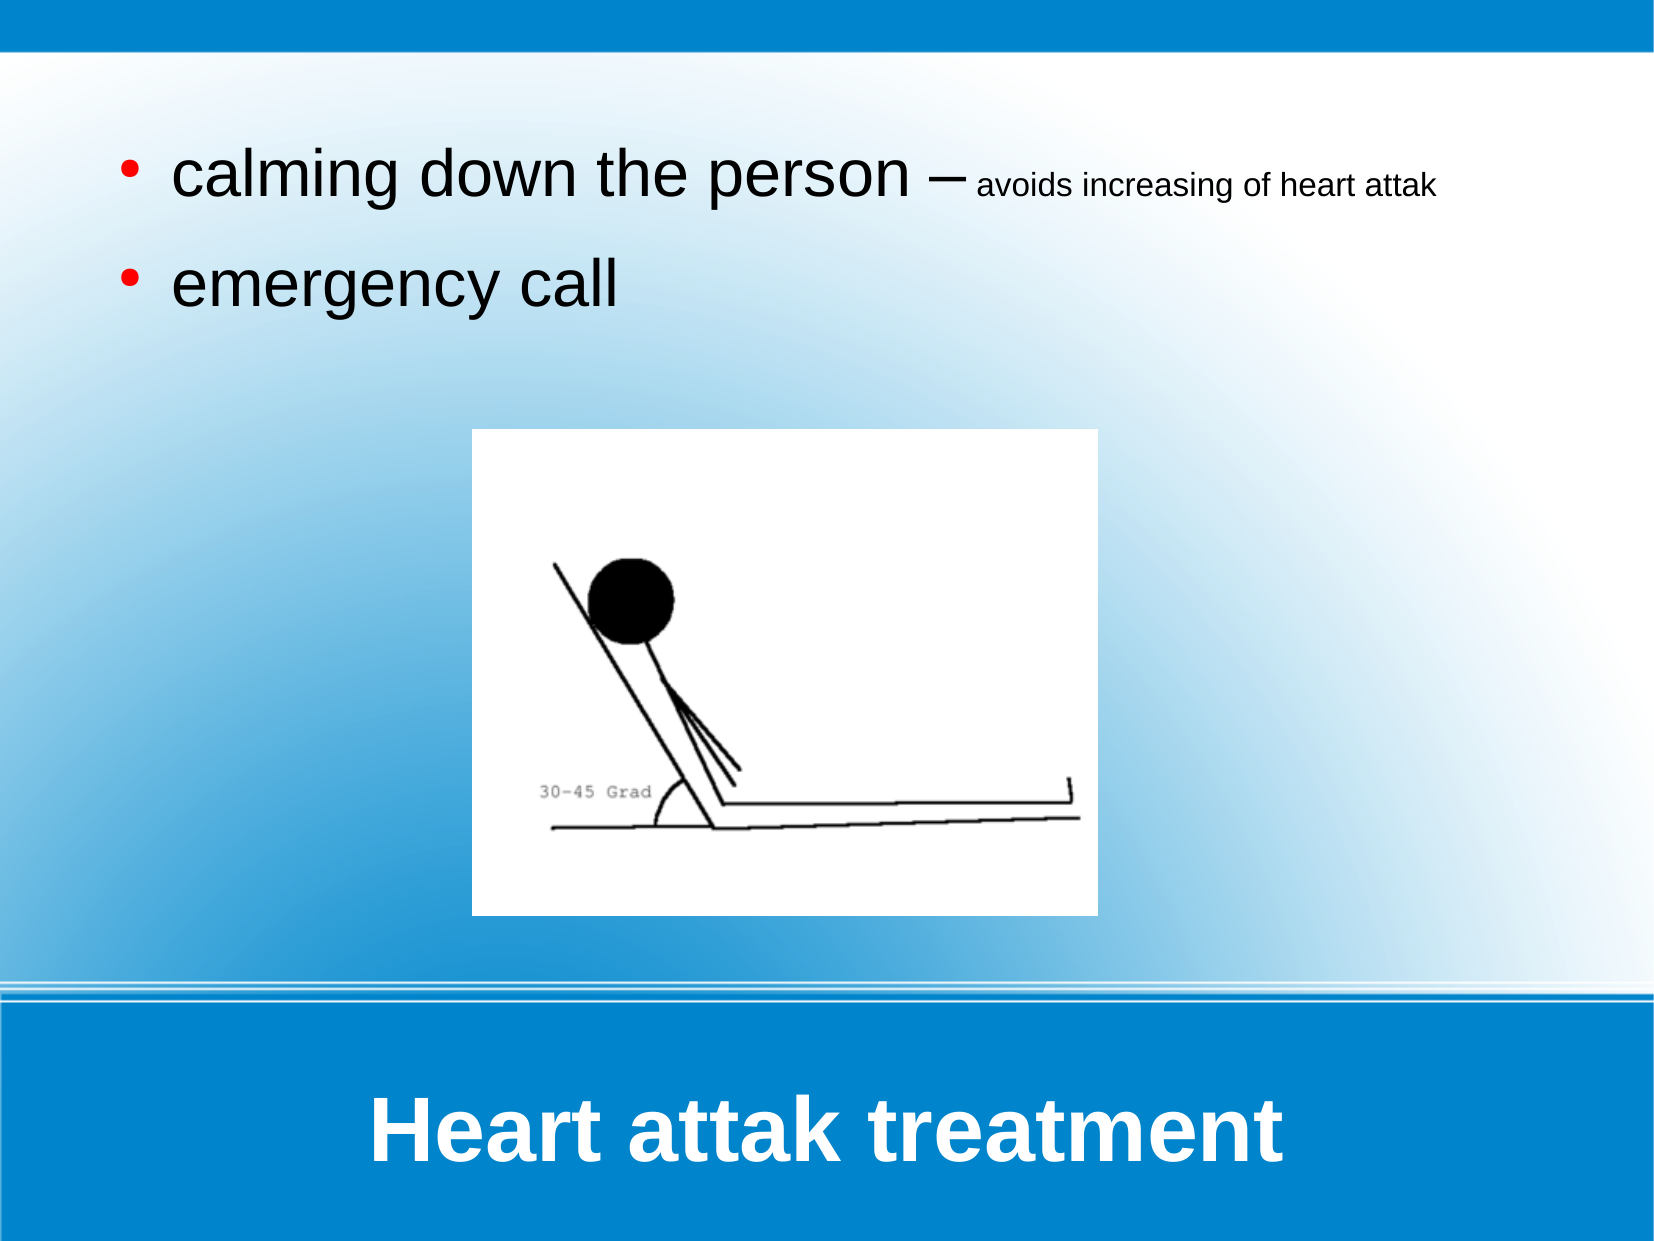

calming down the person – avoids increasing of heart attak
emergency call
# Heart attak treatment